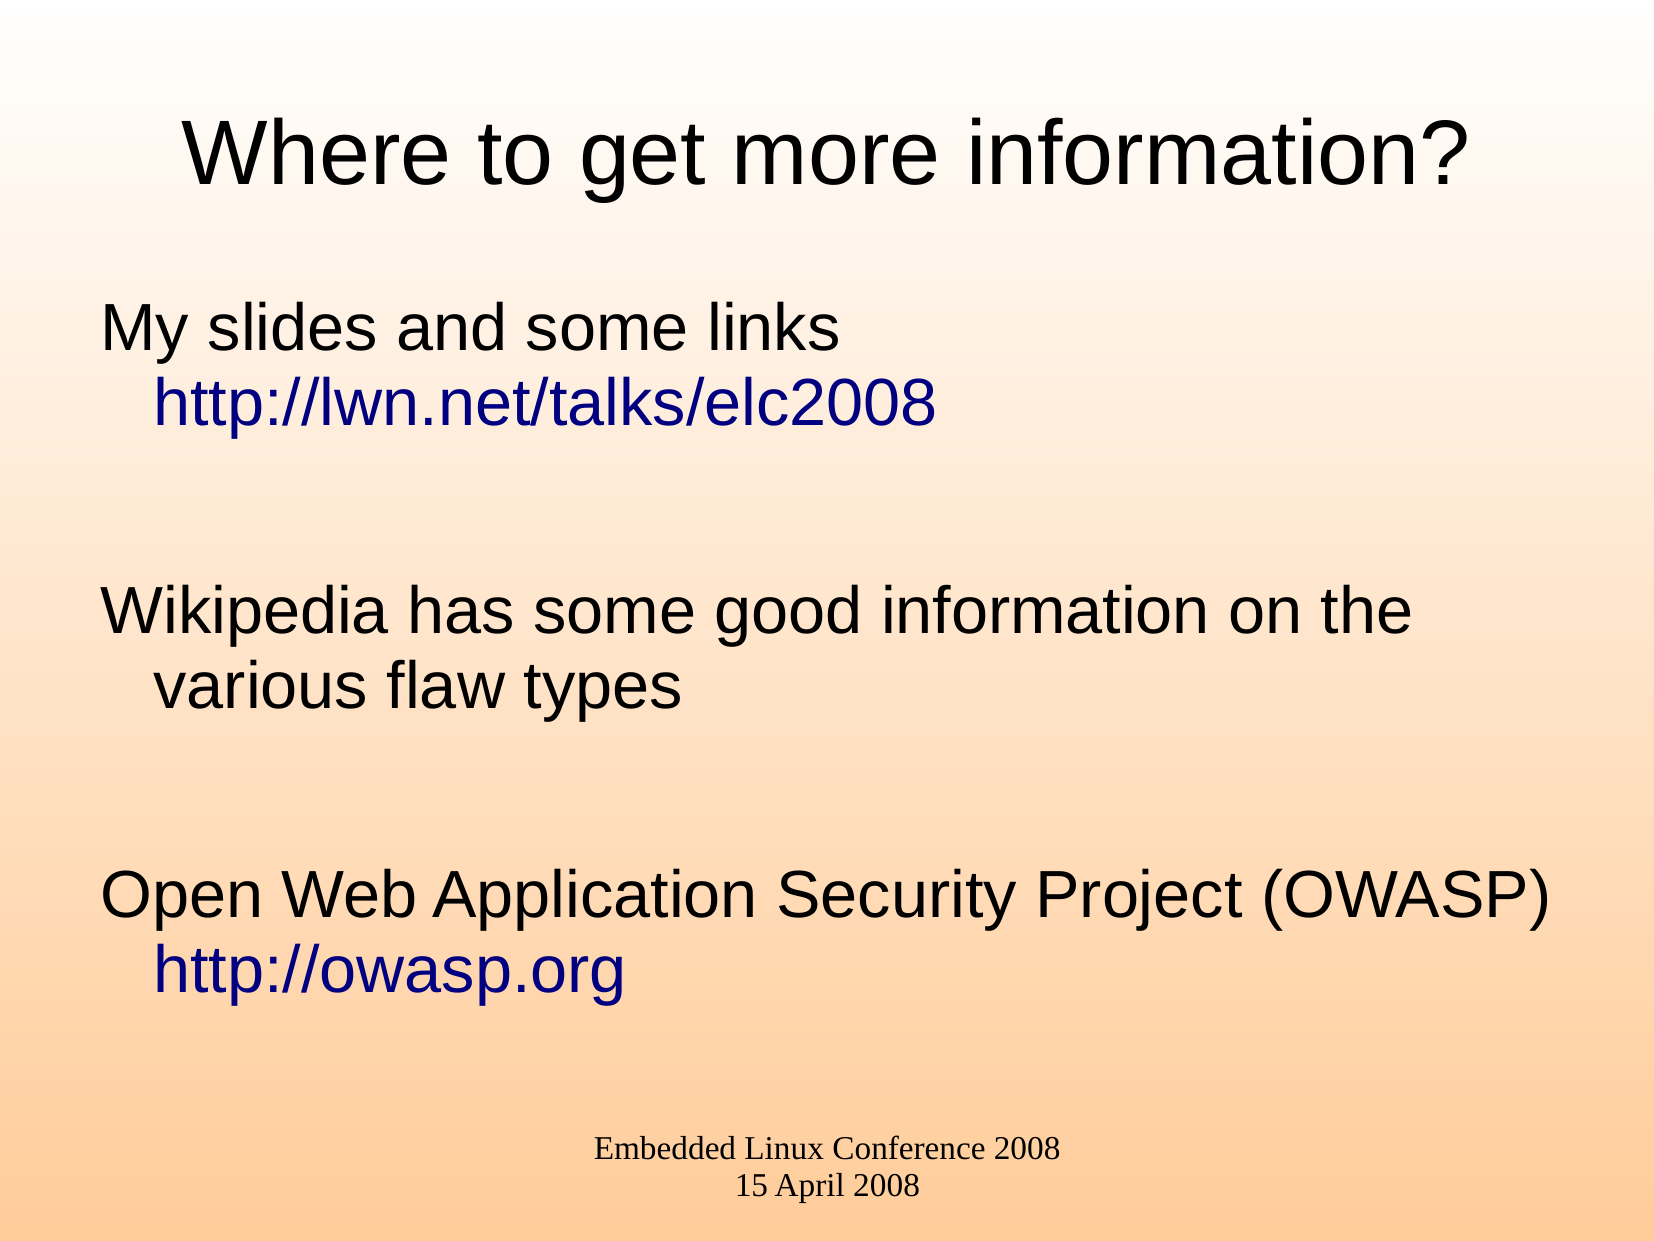

# Where to get more information?
My slides and some linkshttp://lwn.net/talks/elc2008
Wikipedia has some good information on the various flaw types
Open Web Application Security Project (OWASP) http://owasp.org
Embedded Linux Conference 2008